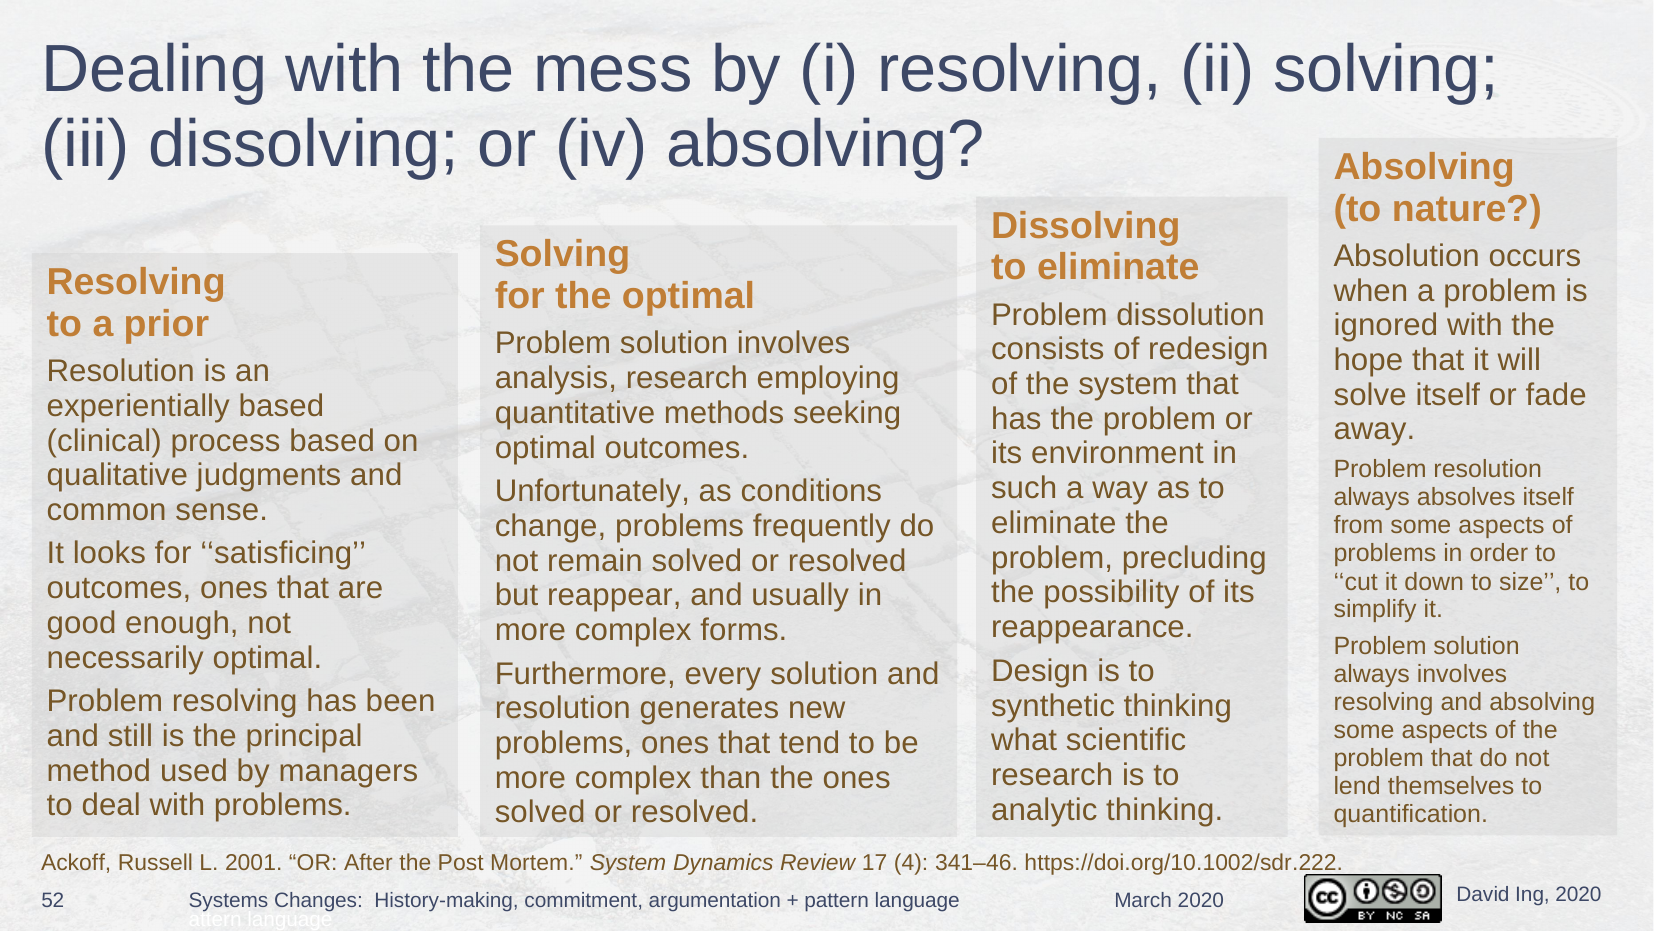

# Dealing with the mess by (i) resolving, (ii) solving; (iii) dissolving; or (iv) absolving?
Absolving
(to nature?)
Absolution occurs when a problem is ignored with the hope that it will solve itself or fade away.
Problem resolution always absolves itself from some aspects of problems in order to ‘‘cut it down to size’’, to simplify it.
Problem solution always involves resolving and absolving some aspects of the problem that do not lend themselves to quantification.
Dissolving
to eliminate
Problem dissolution consists of redesign of the system that has the problem or its environment in such a way as to eliminate the problem, precluding the possibility of its reappearance.
Design is to synthetic thinking what scientific research is to analytic thinking.
Solving
for the optimal
Problem solution involves analysis, research employing quantitative methods seeking optimal outcomes.
Unfortunately, as conditions change, problems frequently do not remain solved or resolved but reappear, and usually in more complex forms.
Furthermore, every solution and resolution generates new problems, ones that tend to be more complex than the ones solved or resolved.
Resolving
to a prior
Resolution is an experientially based (clinical) process based on qualitative judgments and common sense.
It looks for ‘‘satisficing’’ outcomes, ones that are good enough, not necessarily optimal.
Problem resolving has been and still is the principal method used by managers to deal with problems.
Ackoff, Russell L. 2001. “OR: After the Post Mortem.” System Dynamics Review 17 (4): 341–46. https://doi.org/10.1002/sdr.222.
Systems Changes: History-making, commitment, argumentation + pattern language
March 2020